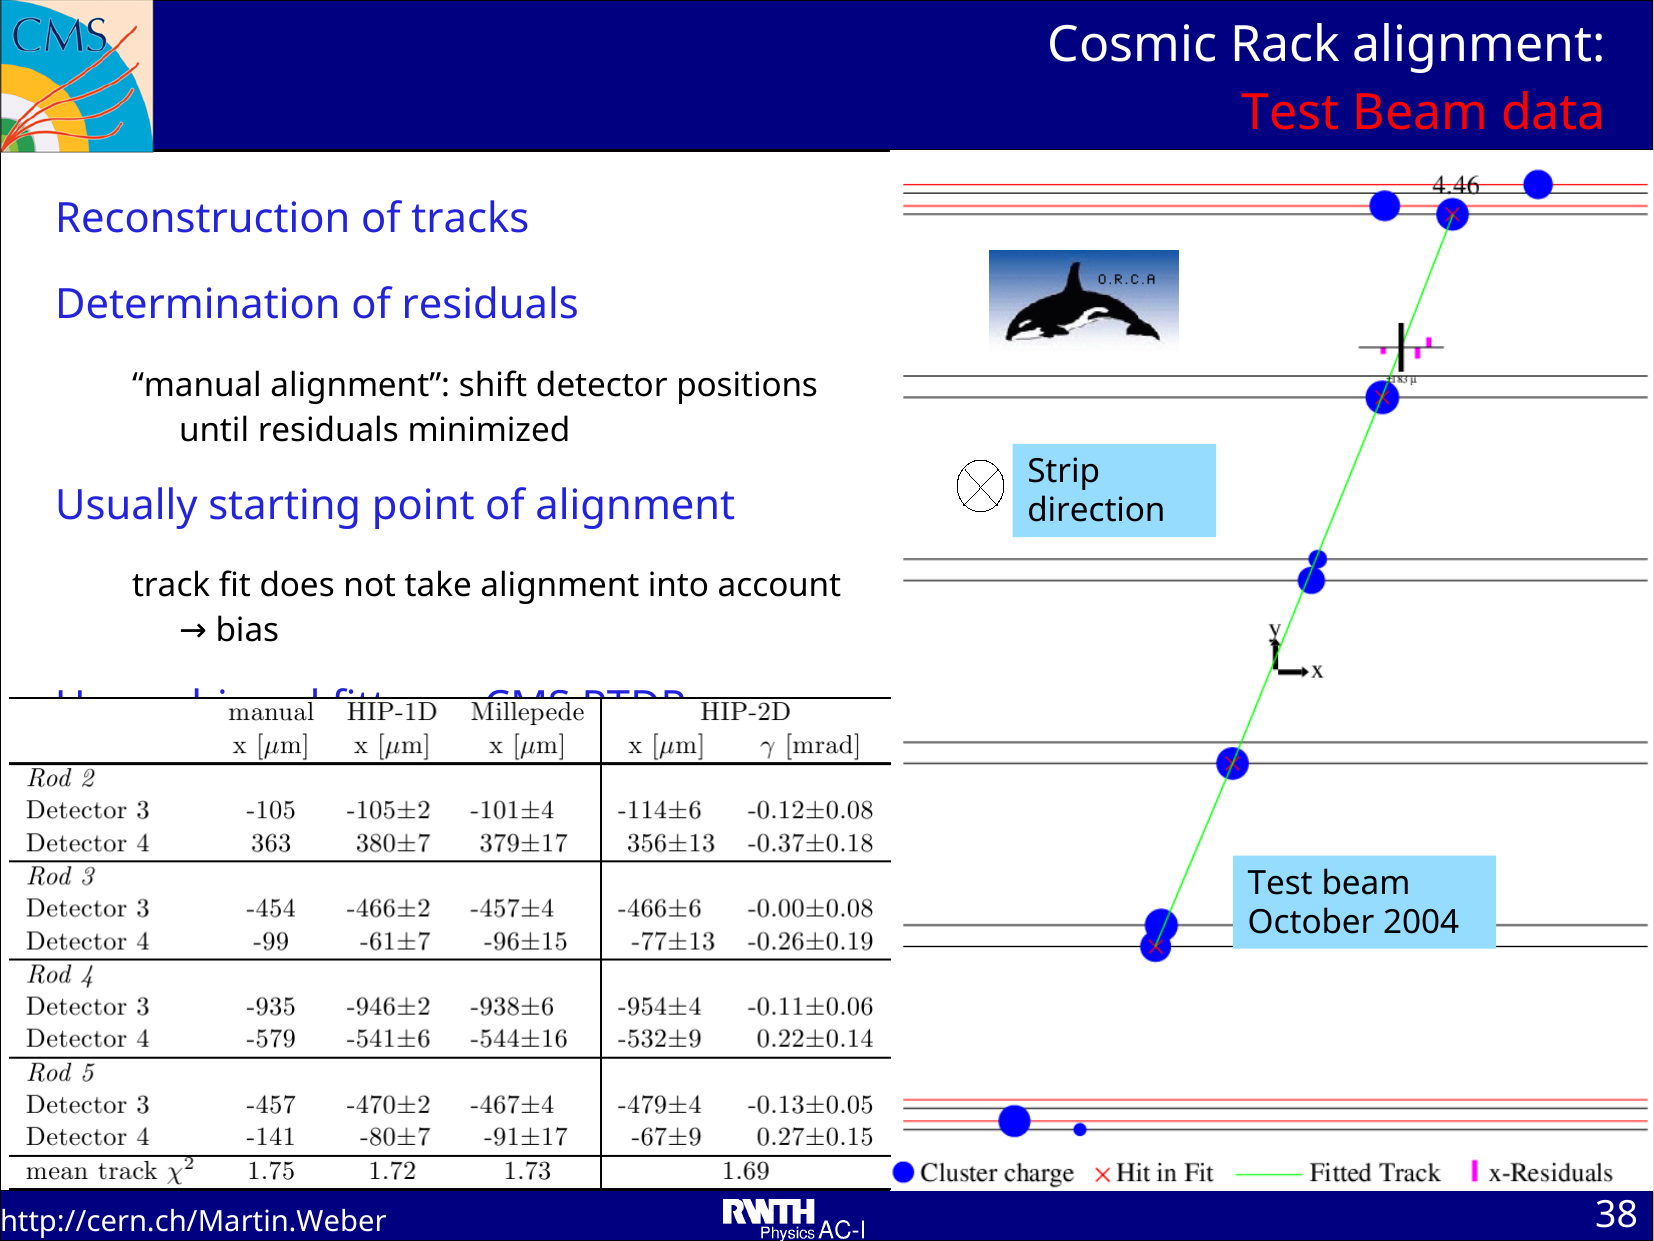

# Cosmic Rack alignment: Test Beam data
Strip direction
Test beam
October 2004
Reconstruction of tracks
Determination of residuals
“manual alignment”: shift detector positions until residuals minimized
Usually starting point of alignment
track fit does not take alignment into account → bias
Use unbiased fitter → CMS PTDR